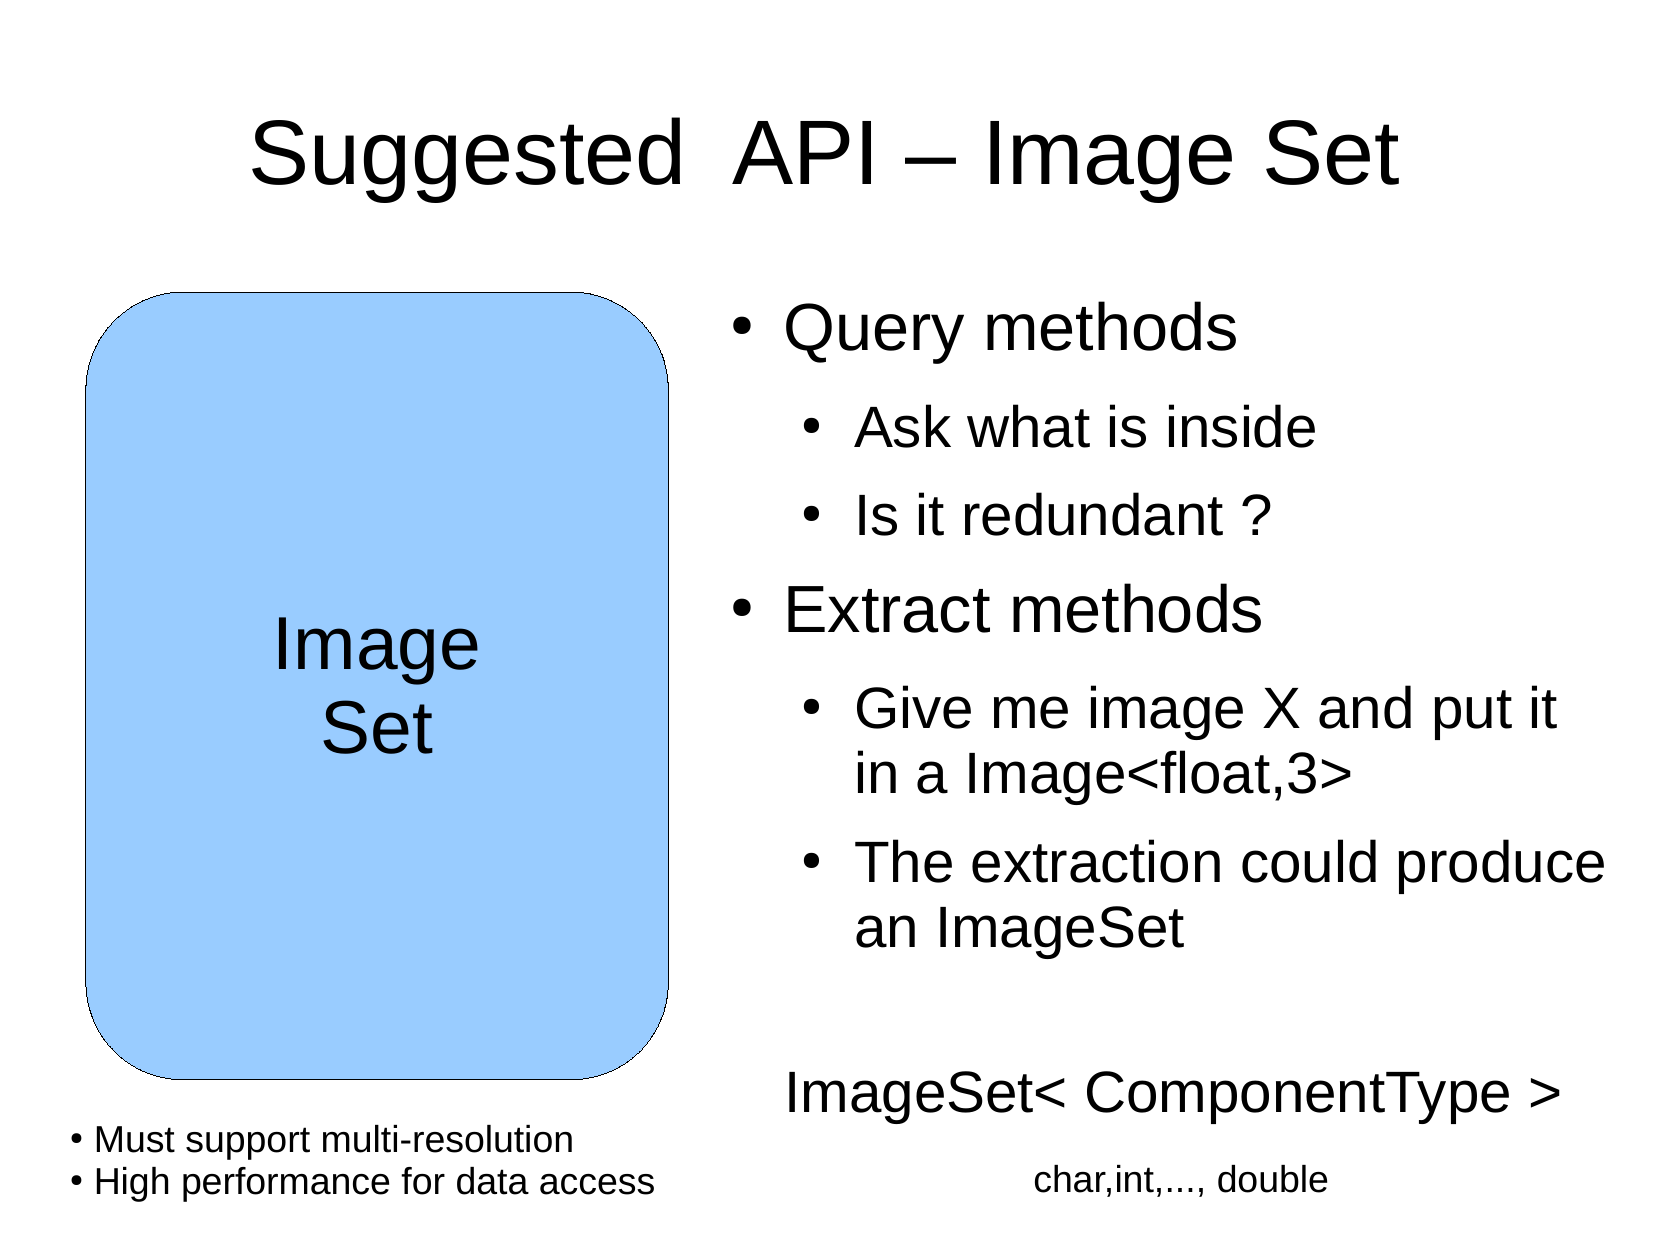

# Suggested API – Image Set
Query methods
Ask what is inside
Is it redundant ?
Extract methods
Give me image X and put it in a Image<float,3>
The extraction could produce an ImageSet
Image
Set
ImageSet< ComponentType >
 Must support multi-resolution
 High performance for data access
char,int,..., double